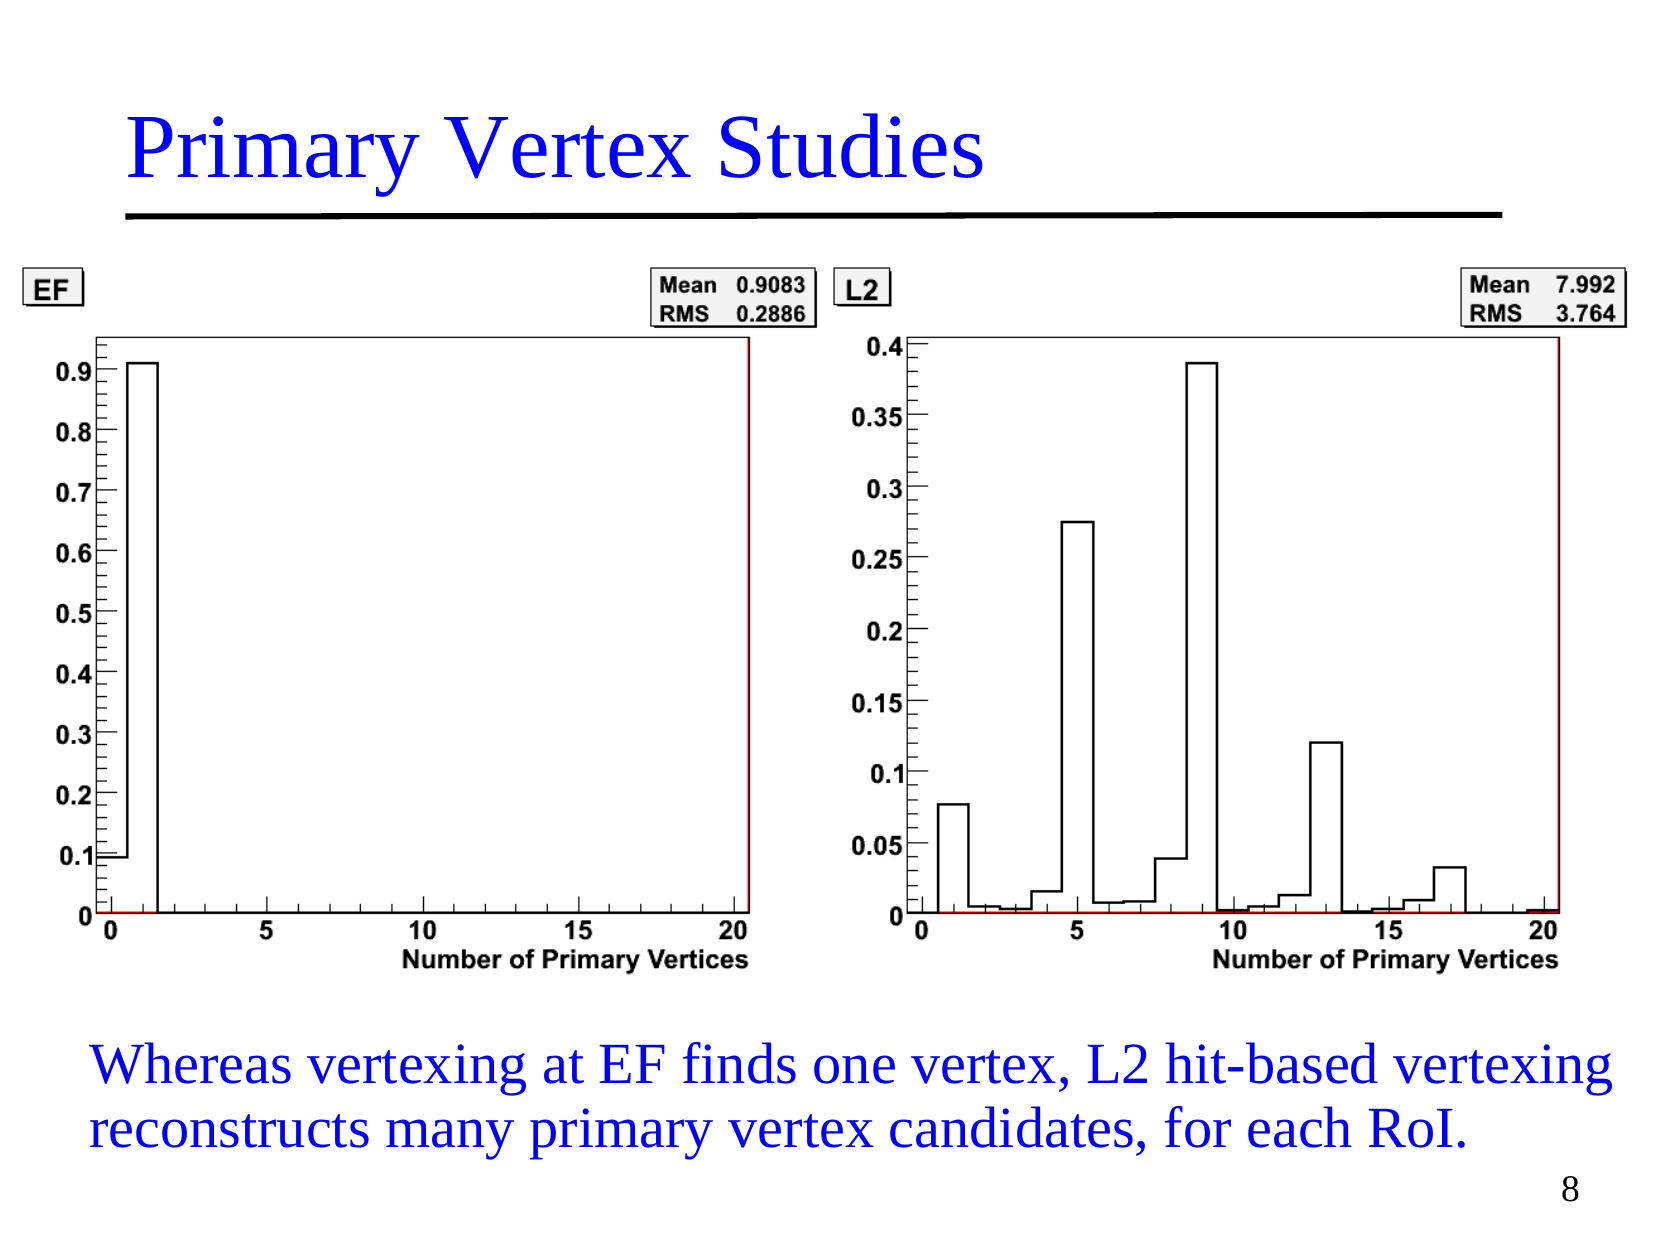

Primary Vertex Studies
Whereas vertexing at EF finds one vertex, L2 hit-based vertexing
reconstructs many primary vertex candidates, for each RoI.